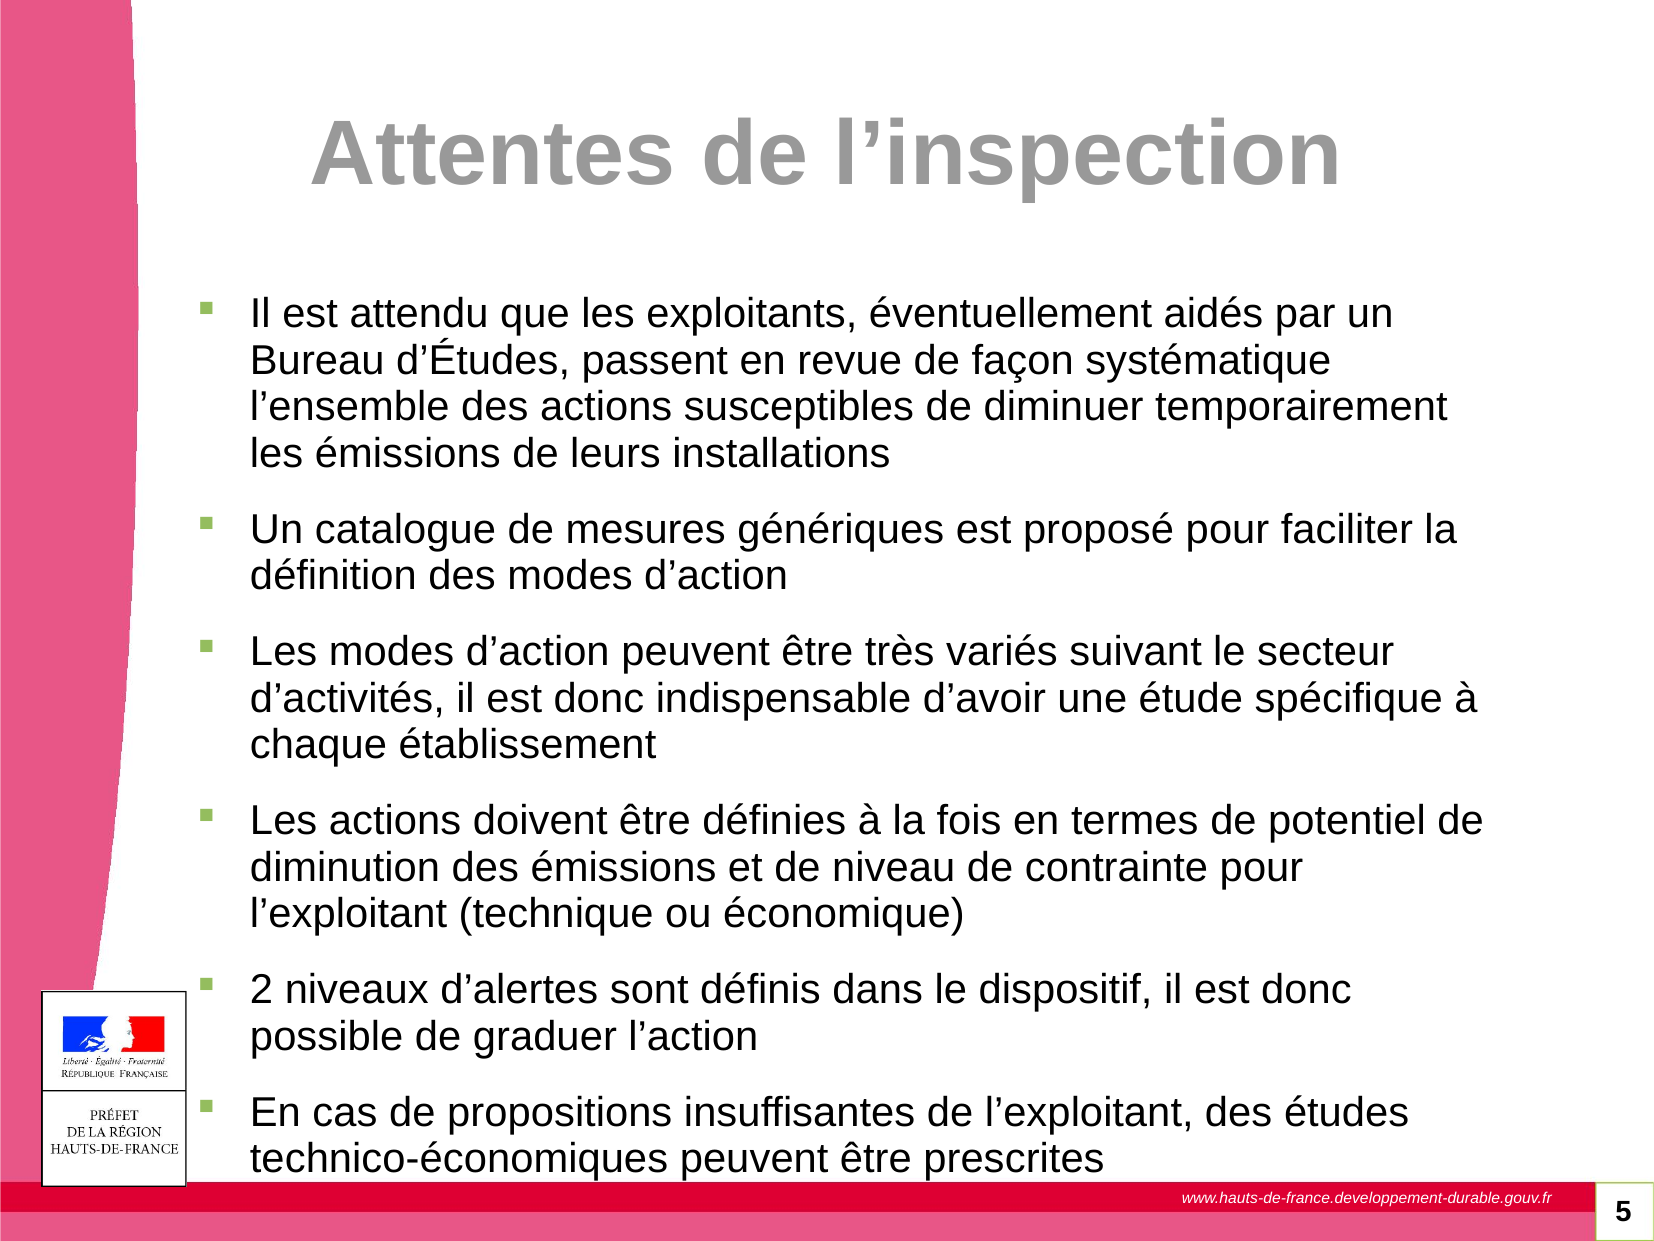

# Attentes de l’inspection
Il est attendu que les exploitants, éventuellement aidés par un Bureau d’Études, passent en revue de façon systématique l’ensemble des actions susceptibles de diminuer temporairement les émissions de leurs installations
Un catalogue de mesures génériques est proposé pour faciliter la définition des modes d’action
Les modes d’action peuvent être très variés suivant le secteur d’activités, il est donc indispensable d’avoir une étude spécifique à chaque établissement
Les actions doivent être définies à la fois en termes de potentiel de diminution des émissions et de niveau de contrainte pour l’exploitant (technique ou économique)
2 niveaux d’alertes sont définis dans le dispositif, il est donc possible de graduer l’action
En cas de propositions insuffisantes de l’exploitant, des études technico-économiques peuvent être prescrites
5